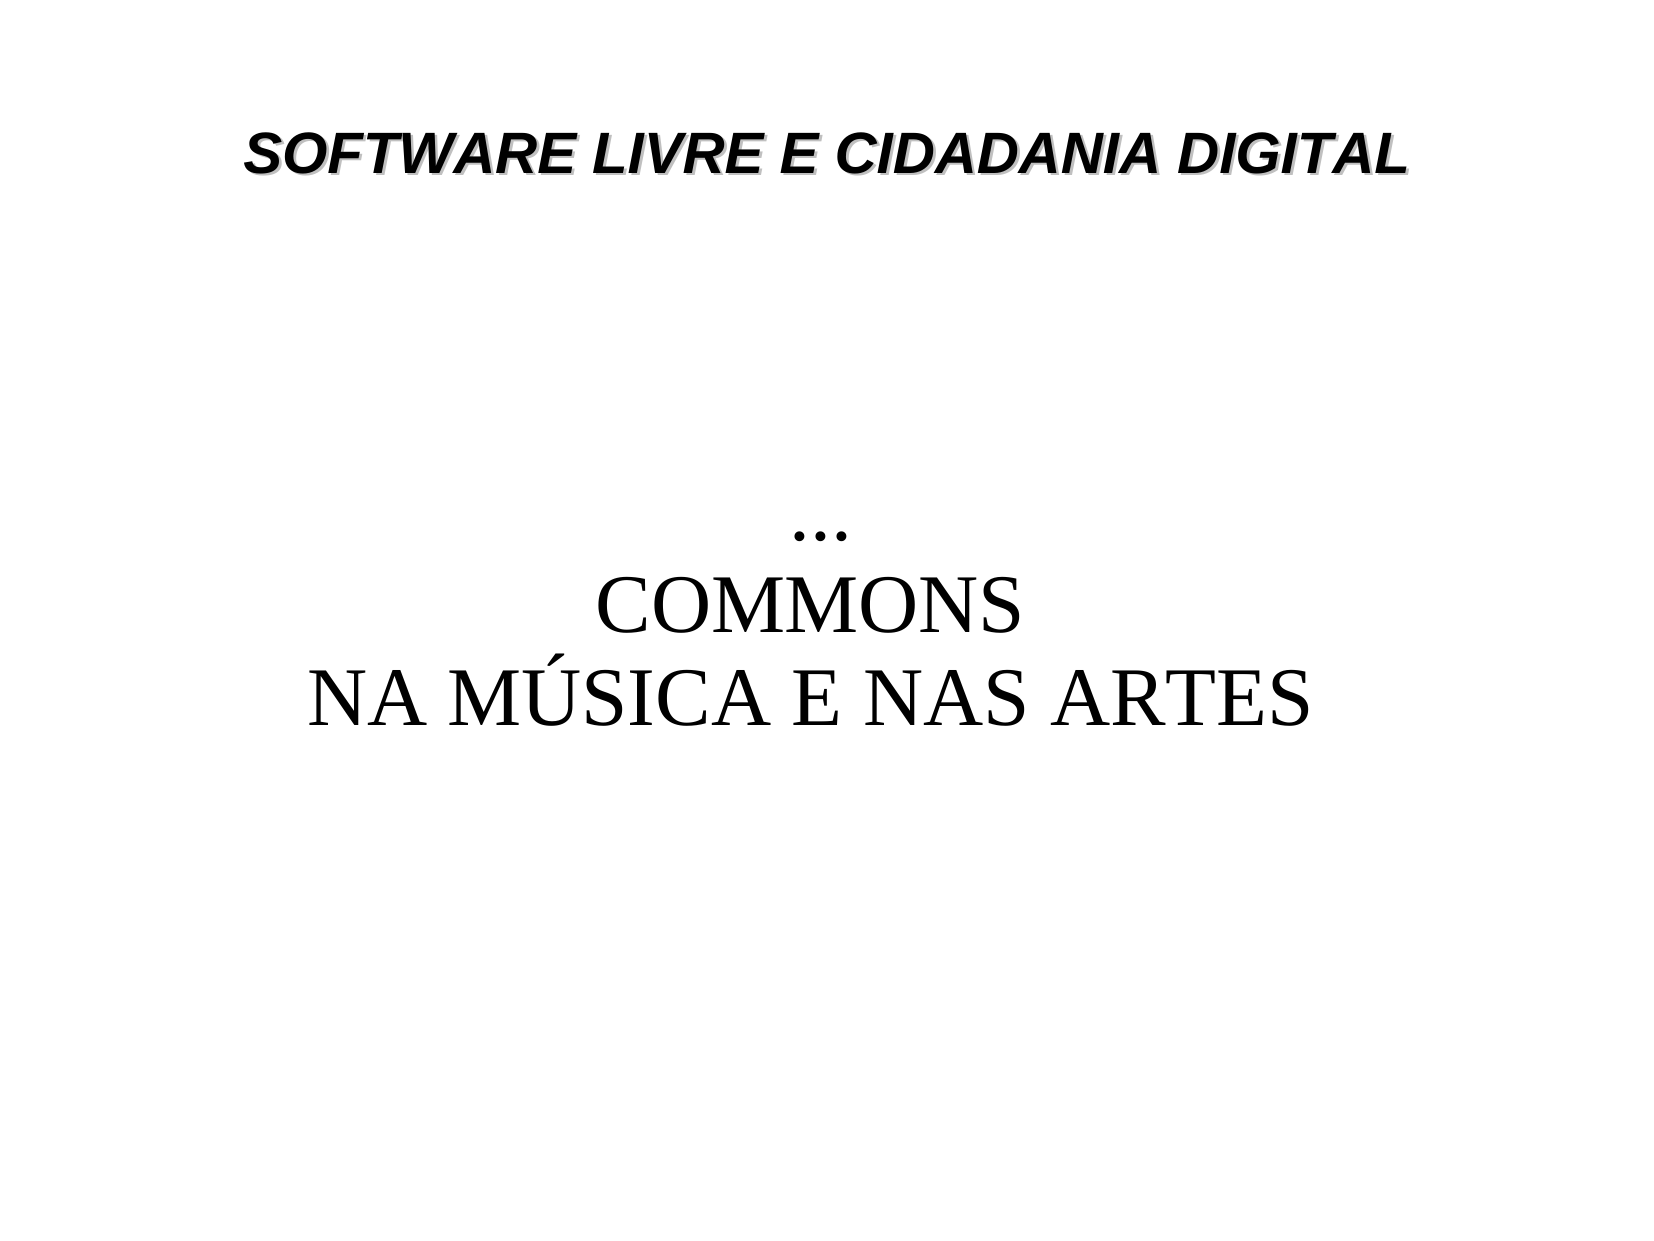

# SOFTWARE LIVRE E CIDADANIA DIGITAL
...
COMMONS
NA MÚSICA E NAS ARTES